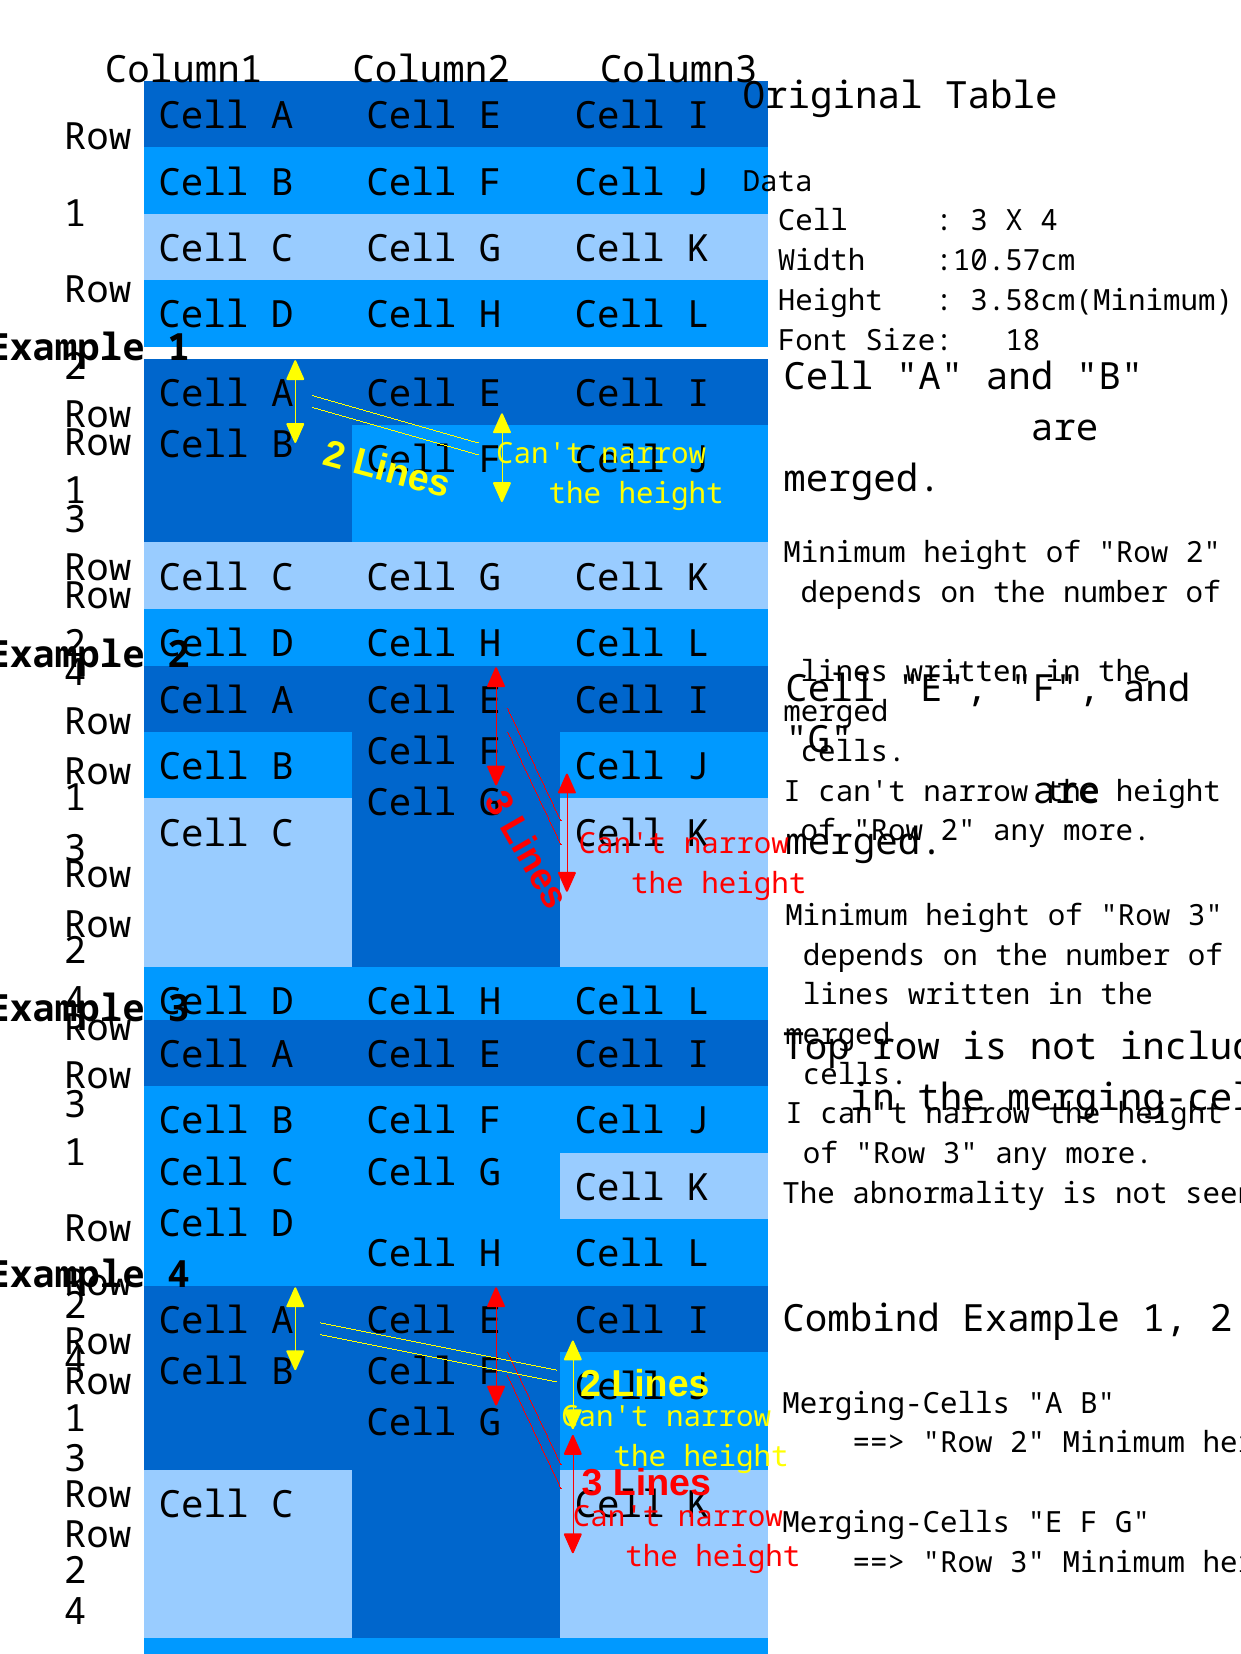

Column1 Column2 Column3
Original Table
Data
 Cell : 3 X 4
 Width :10.57cm
 Height : 3.58cm(Minimum)
 Font Size: 18
Row1
Row2
Row3
Row4
| Cell A | Cell E | Cell I |
| --- | --- | --- |
| Cell B | Cell F | Cell J |
| Cell C | Cell G | Cell K |
| Cell D | Cell H | Cell L |
Example 1
Cell "A" and "B"
 are merged.
Minimum height of "Row 2"
 depends on the number of
 lines written in the merged
 cells.
I can't narrow the height
 of "Row 2" any more.
Row1
Row2
Row3
Row4
| Cell A Cell B | Cell E | Cell I |
| --- | --- | --- |
| | Cell F | Cell J |
| Cell C | Cell G | Cell K |
| Cell D | Cell H | Cell L |
Can't narrow
 the height
2 Lines
Example 2
Cell "E", "F", and "G"
 are merged.
Minimum height of "Row 3"
 depends on the number of
 lines written in the merged
 cells.
I can't narrow the height
 of "Row 3" any more.
Row1
Row2
Row3
Row4
| Cell A | Cell E Cell F Cell G | Cell I |
| --- | --- | --- |
| Cell B | | Cell J |
| Cell C | | Cell K |
| Cell D | Cell H | Cell L |
Can't narrow
 the height
3 Lines
Example 3
Top row is not included
 in the merging-cells.
The abnormality is not seen.
Row1
Row2
Row3
Row4
| Cell A | Cell E | Cell I |
| --- | --- | --- |
| Cell B Cell C Cell D | Cell F Cell G | Cell J |
| | | Cell K |
| | Cell H | Cell L |
Example 4
Row1
Row2
Row3
Row4
Combind Example 1, 2.
Merging-Cells "A B"
 ==> "Row 2" Minimum height
Merging-Cells "E F G"
 ==> "Row 3" Minimum height
| Cell A Cell B | Cell E Cell F Cell G | Cell I |
| --- | --- | --- |
| | | Cell J |
| Cell C | | Cell K |
| Cell D | Cell H | Cell L |
2 Lines
Can't narrow
 the height
3 Lines
Can't narrow
 the height